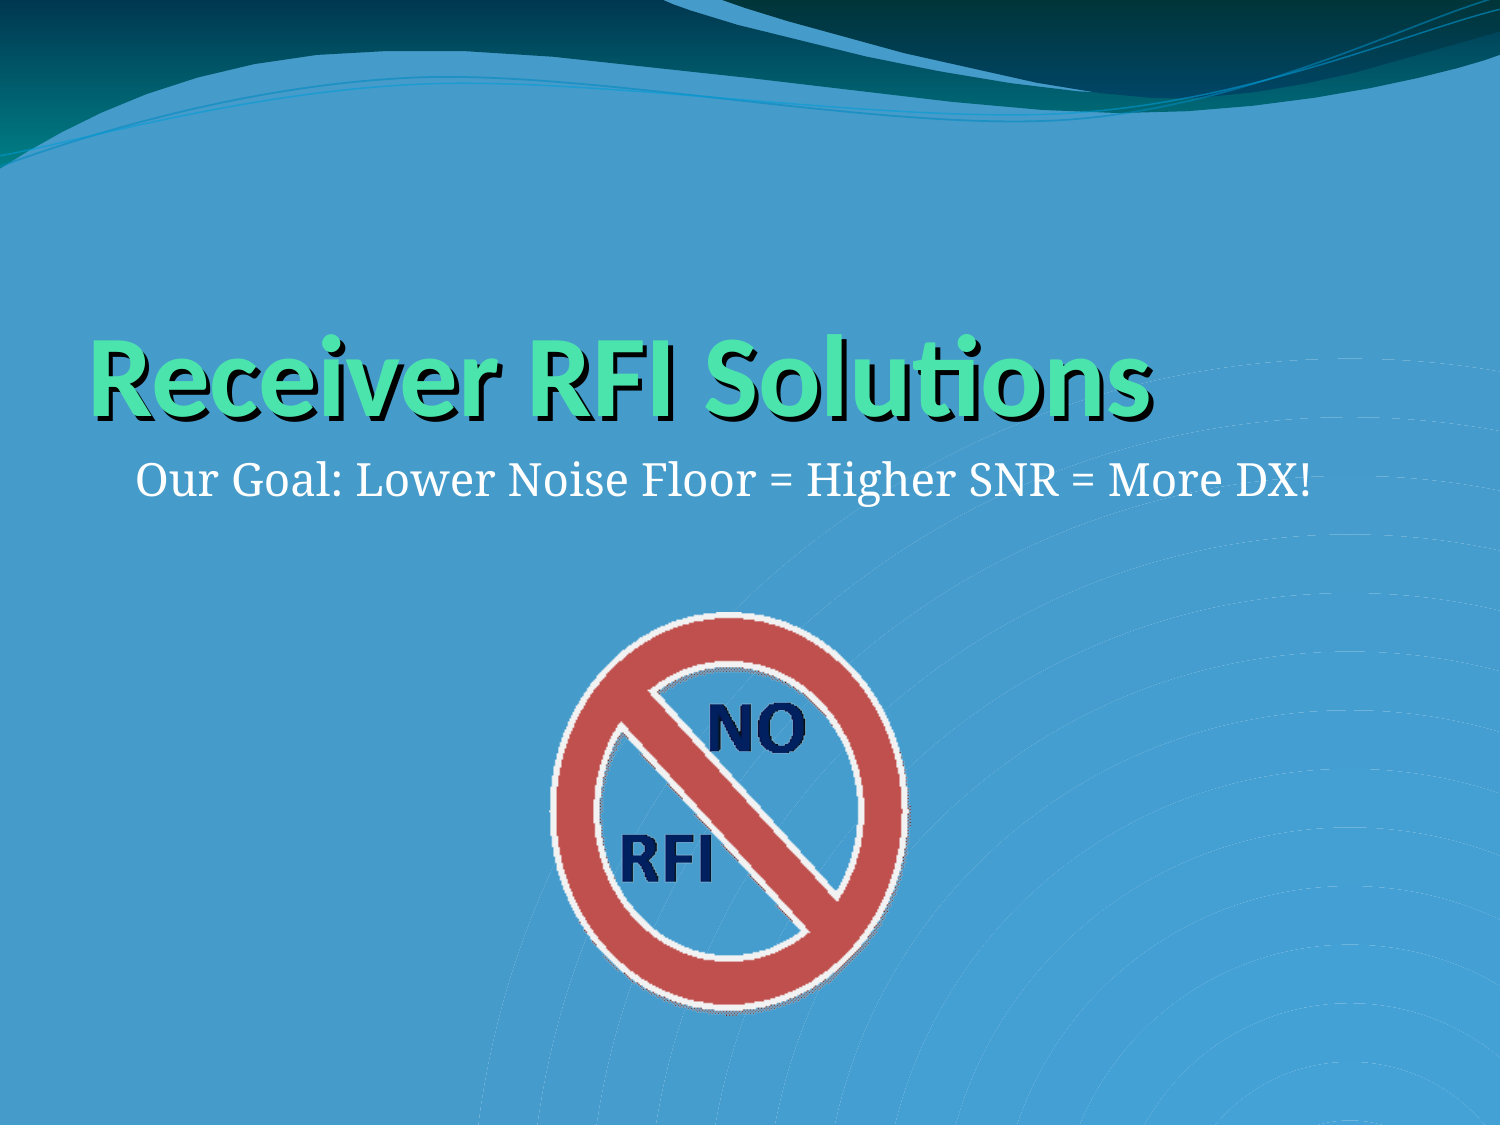

# Receiver RFI Solutions
Our Goal: Lower Noise Floor = Higher SNR = More DX!